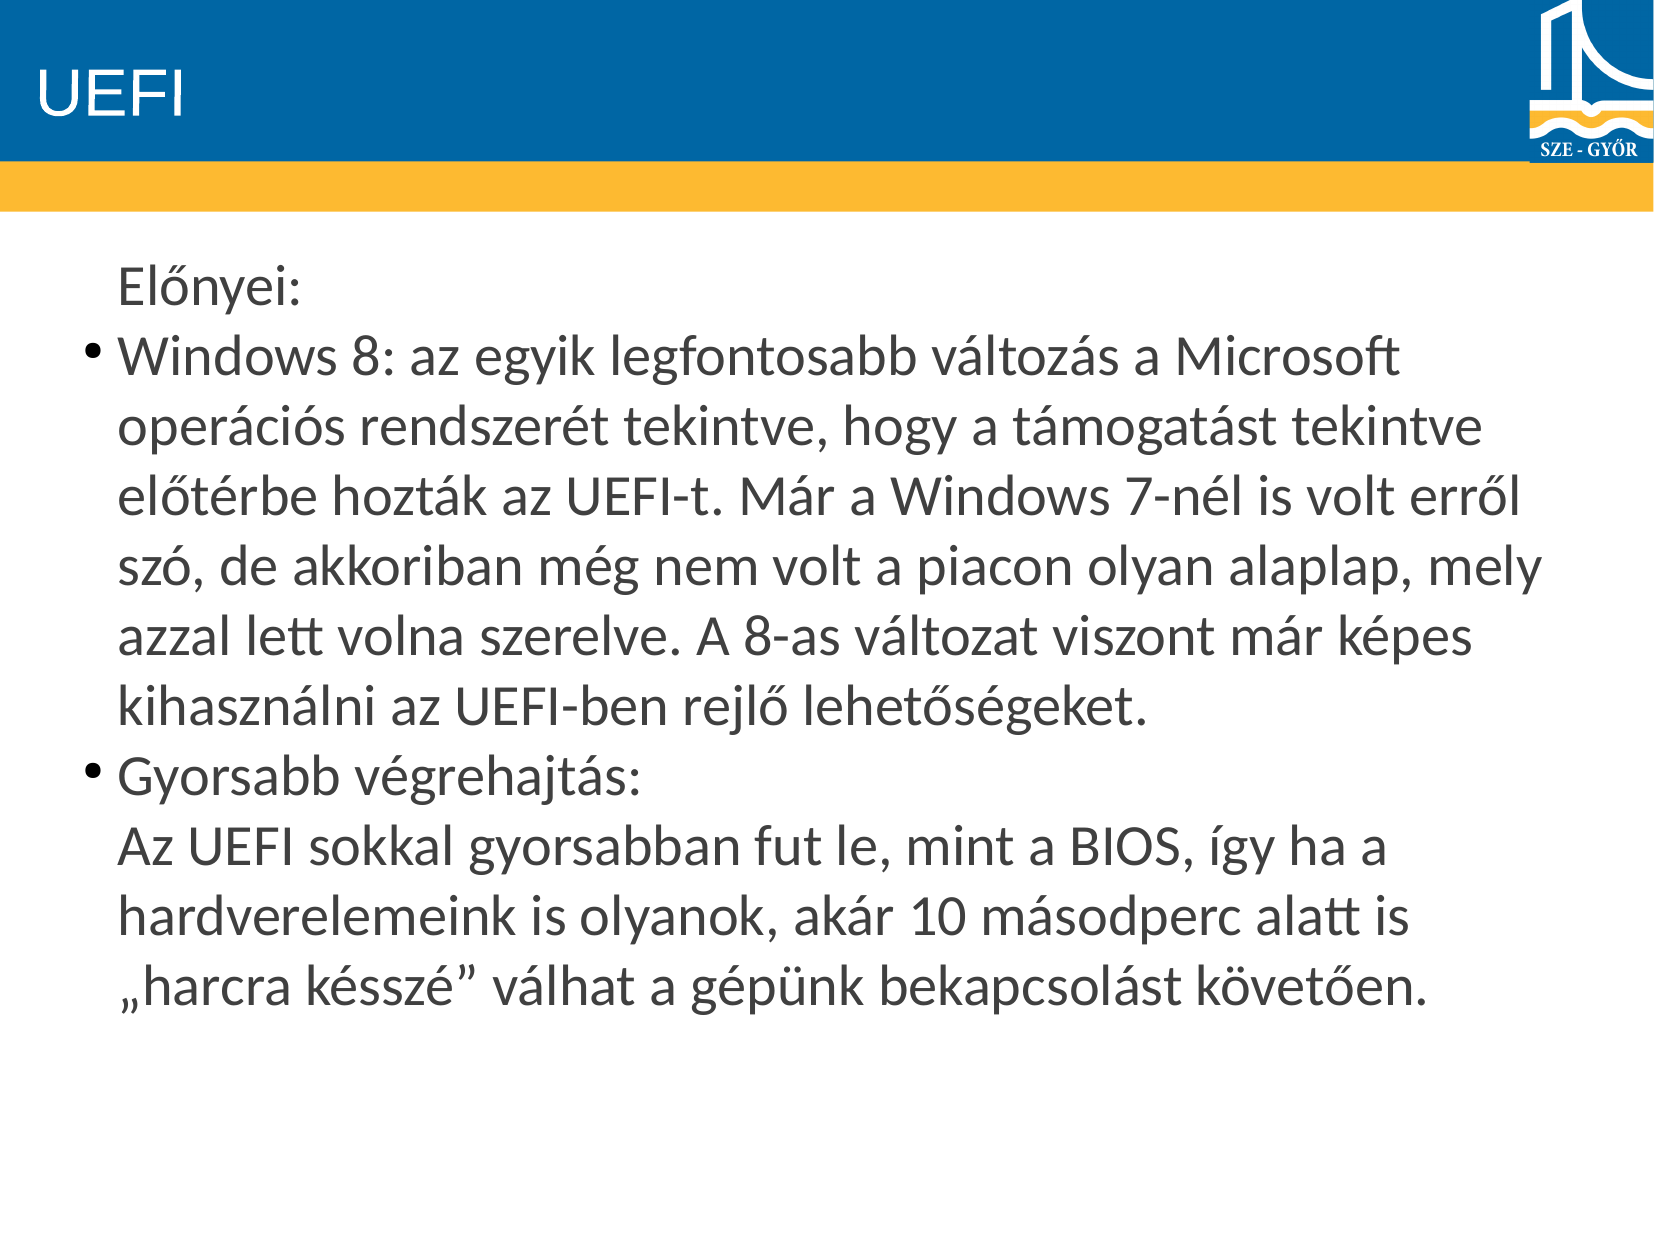

UEFI
Előnyei:
Windows 8: az egyik legfontosabb változás a Microsoft operációs rendszerét tekintve, hogy a támogatást tekintve előtérbe hozták az UEFI-t. Már a Windows 7-nél is volt erről szó, de akkoriban még nem volt a piacon olyan alaplap, mely azzal lett volna szerelve. A 8-as változat viszont már képes kihasználni az UEFI-ben rejlő lehetőségeket.
Gyorsabb végrehajtás:
Az UEFI sokkal gyorsabban fut le, mint a BIOS, így ha a hardverelemeink is olyanok, akár 10 másodperc alatt is „harcra késszé” válhat a gépünk bekapcsolást követően.